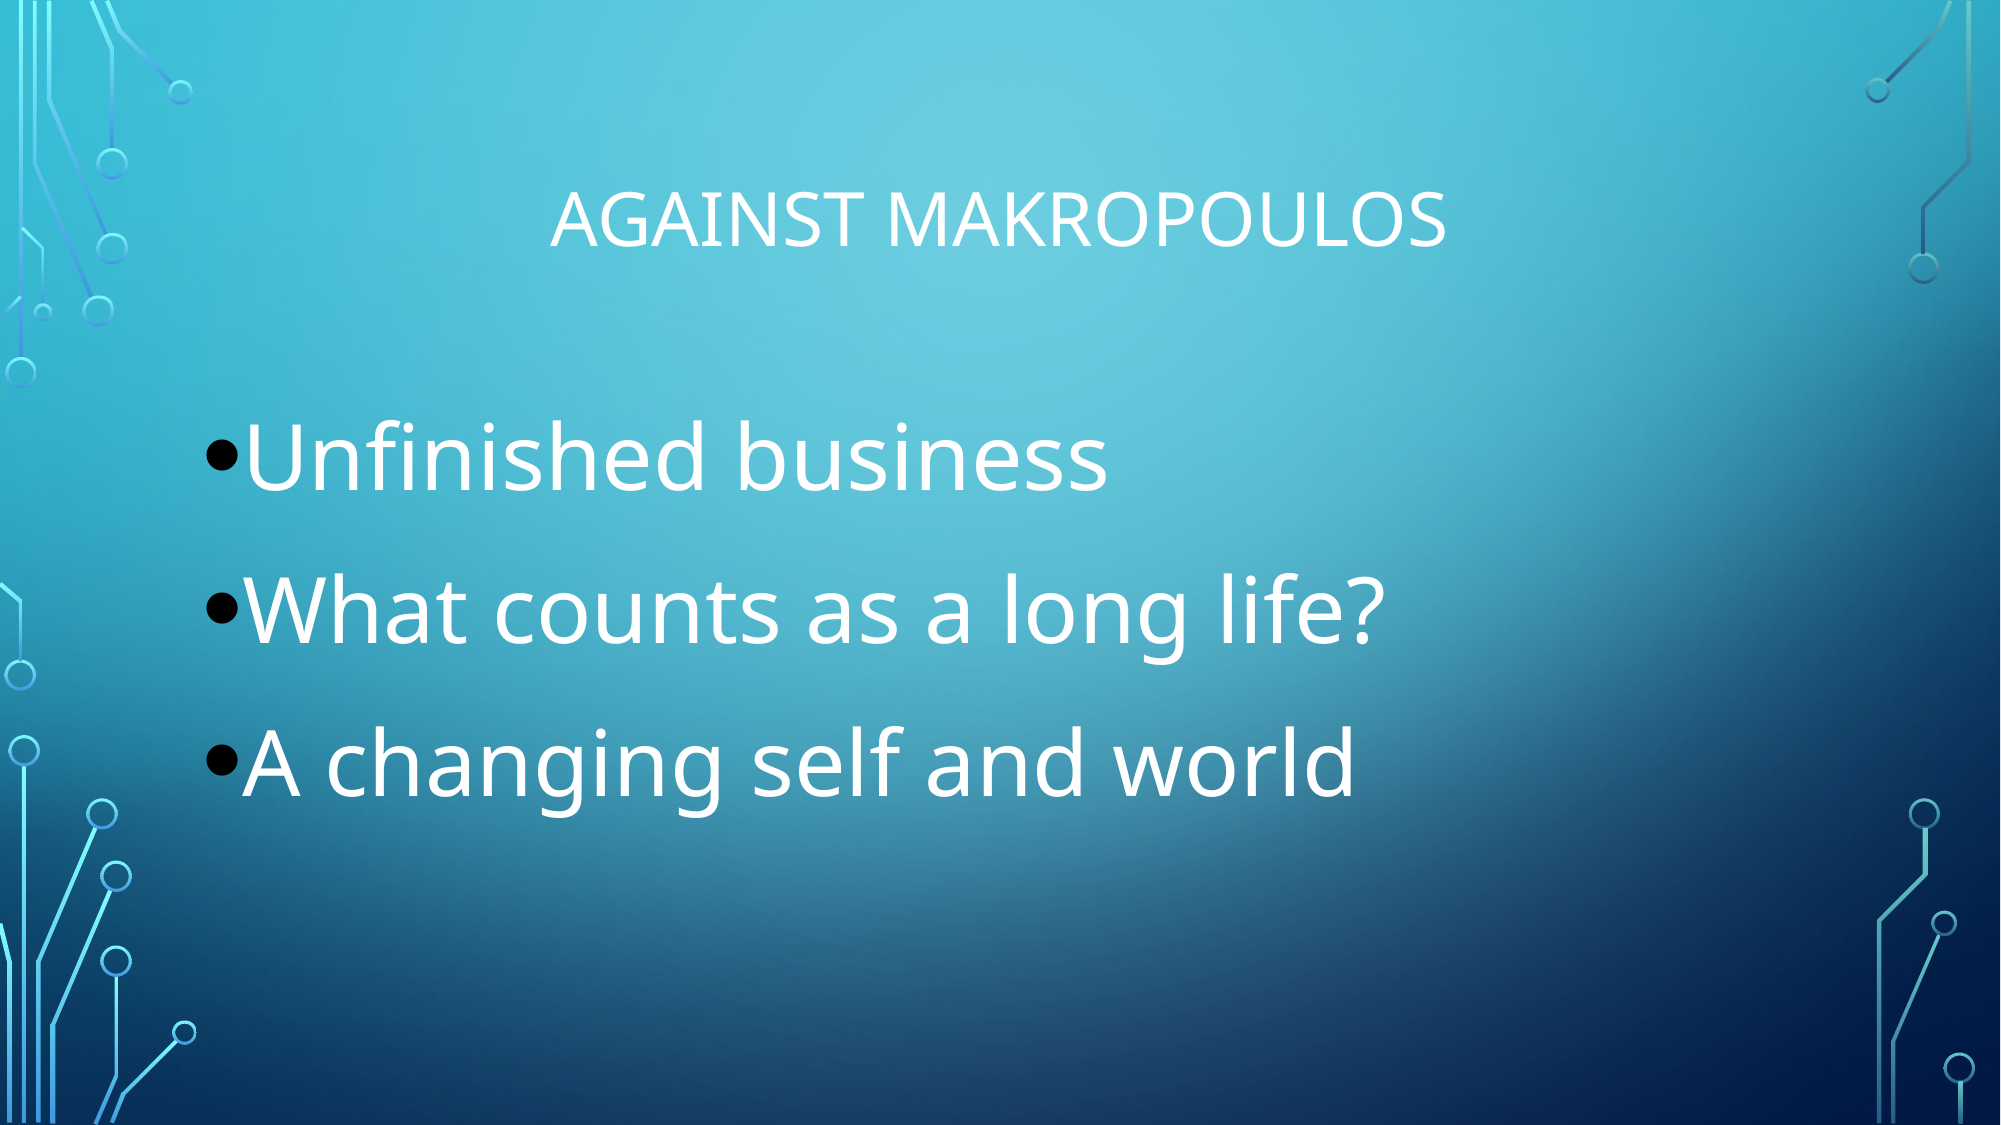

# AGAINST MAKROPOULOS
Unfinished business
What counts as a long life?
A changing self and world